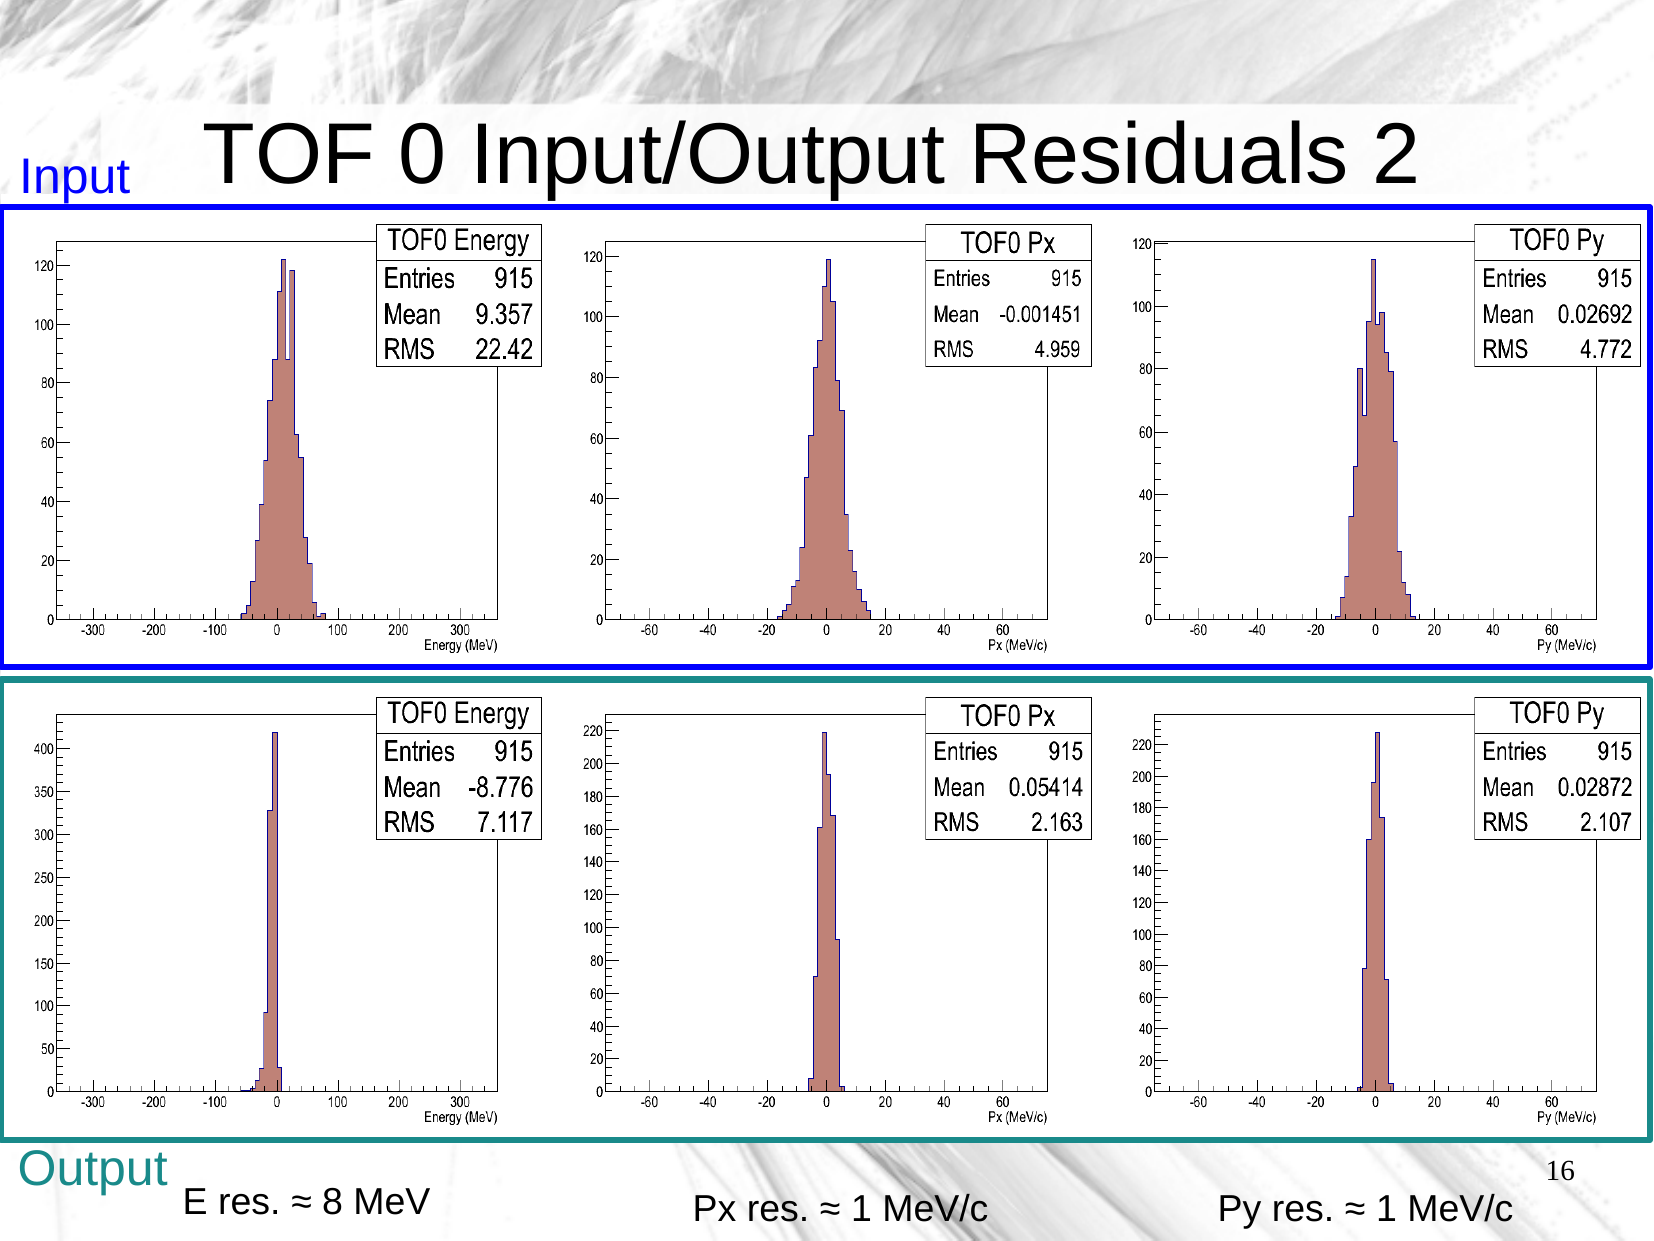

# TOF 0 Input/Output Residuals 2
Input
Output
16
E res. ≈ 8 MeV
Px res. ≈ 1 MeV/c
Py res. ≈ 1 MeV/c